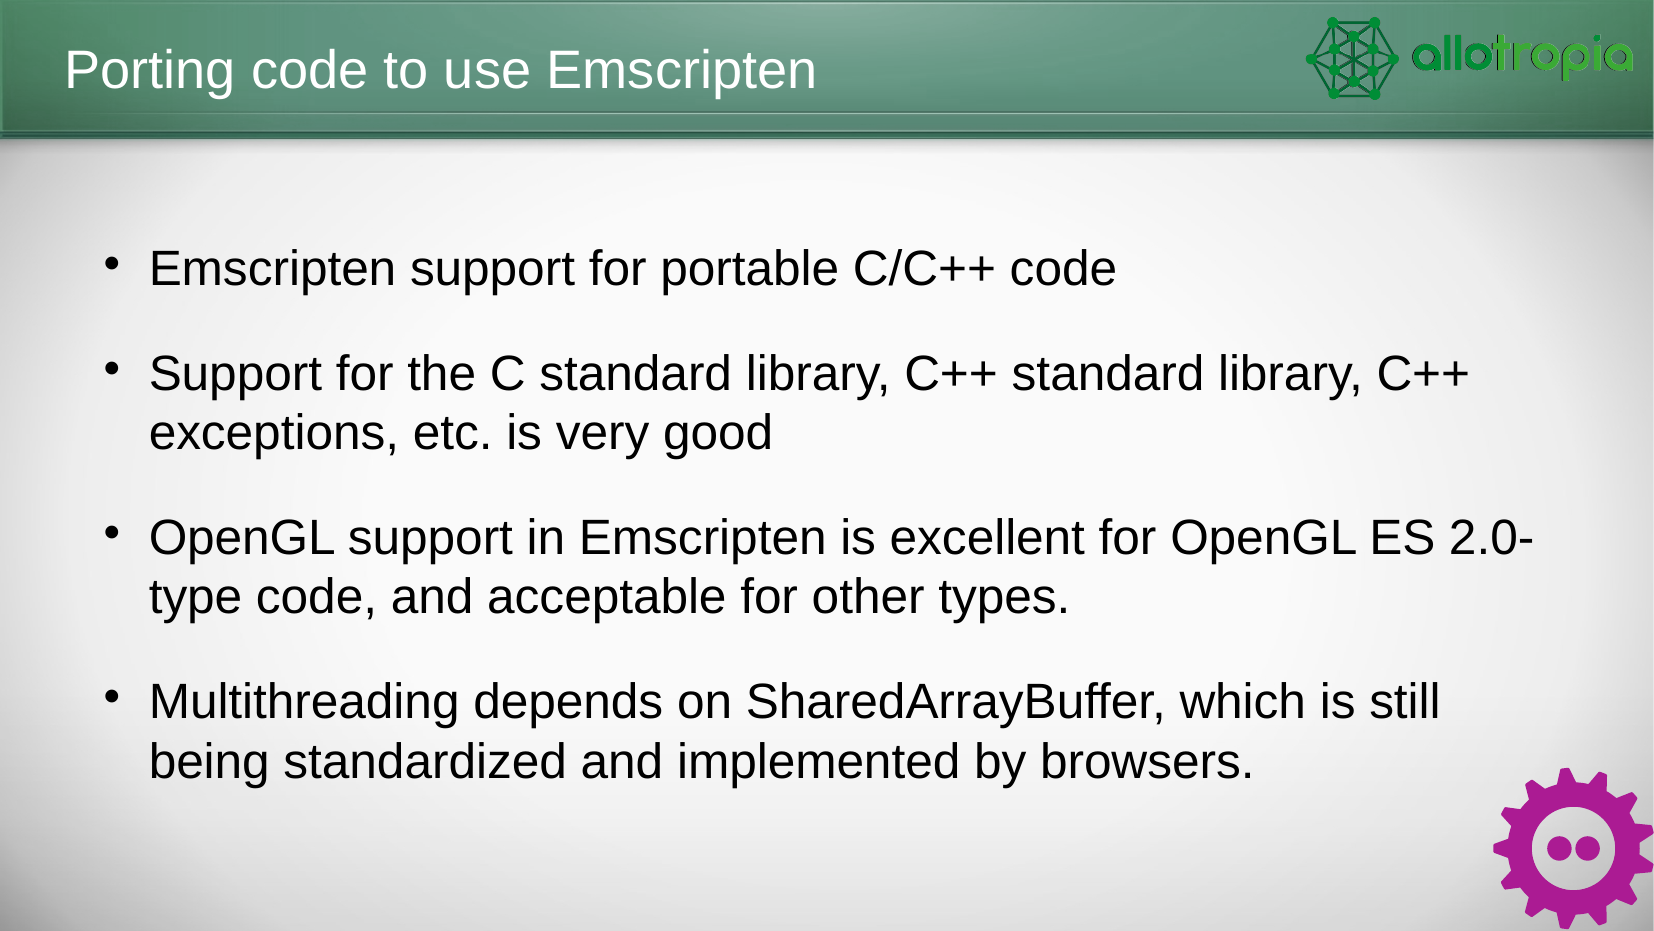

# Porting code to use Emscripten
Emscripten support for portable C/C++ code
Support for the C standard library, C++ standard library, C++ exceptions, etc. is very good
OpenGL support in Emscripten is excellent for OpenGL ES 2.0-type code, and acceptable for other types.
Multithreading depends on SharedArrayBuffer, which is still being standardized and implemented by browsers.